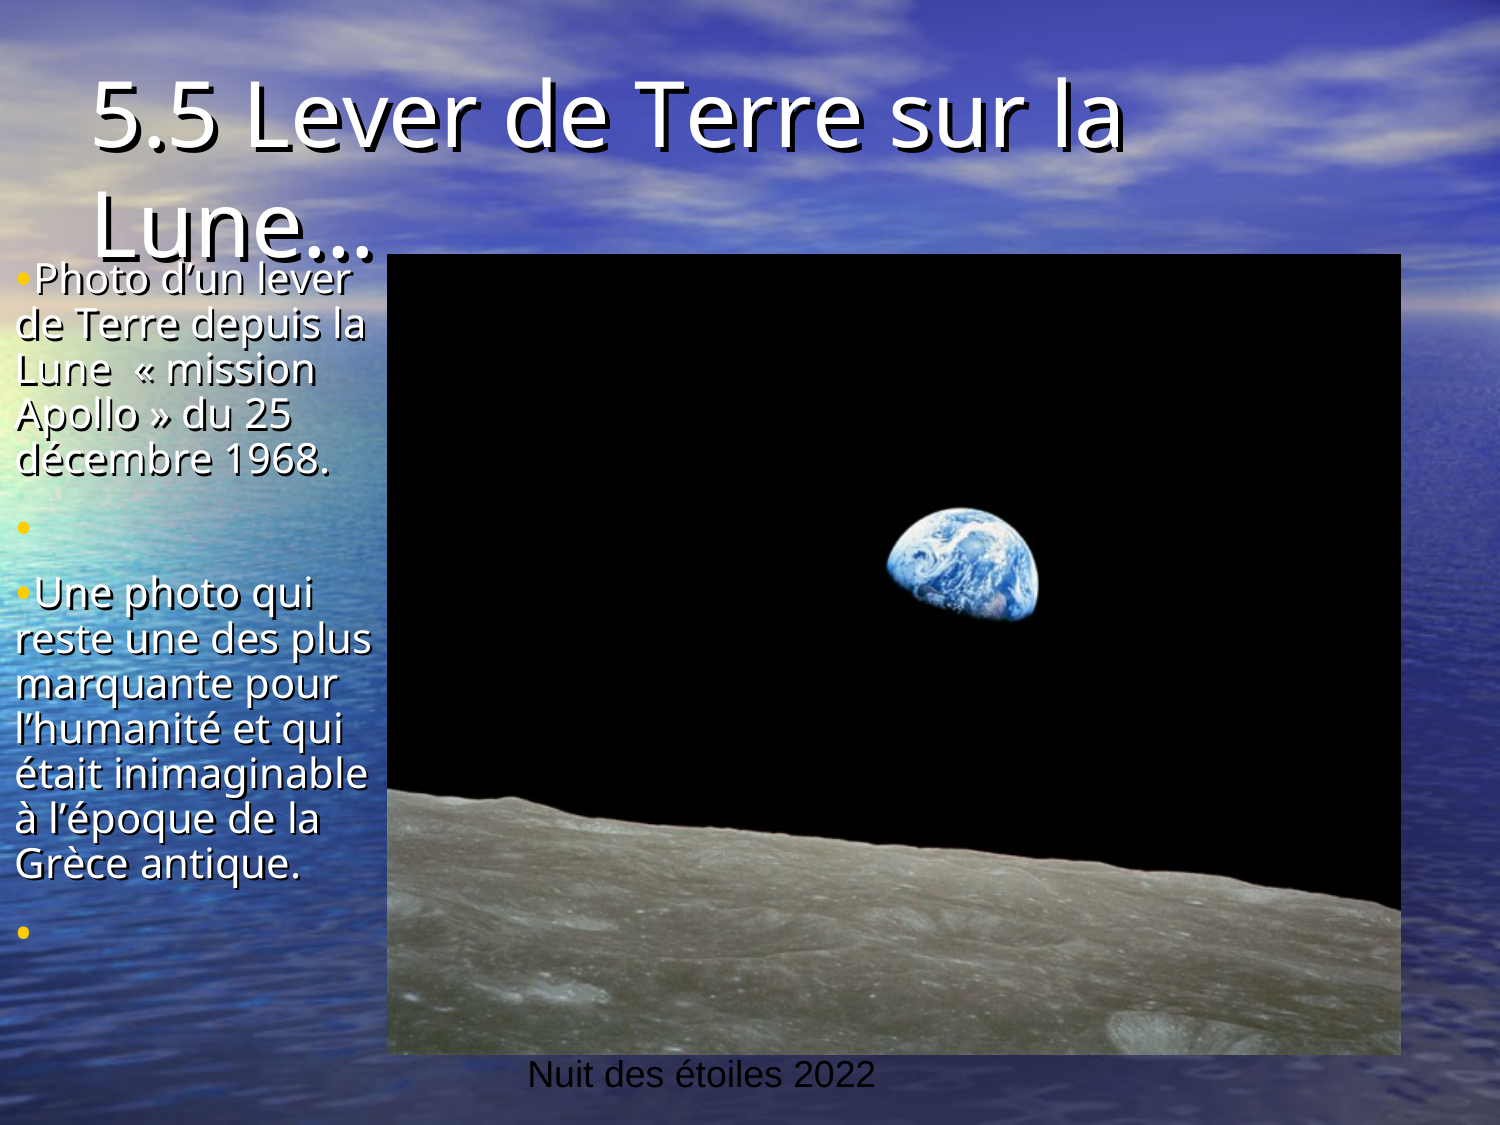

# 5.5 Lever de Terre sur la Lune…
Photo d’un lever de Terre depuis la Lune « mission Apollo » du 25 décembre 1968.
Une photo qui reste une des plus marquante pour l’humanité et qui était inimaginable à l’époque de la Grèce antique.
Nuit des étoiles 2022